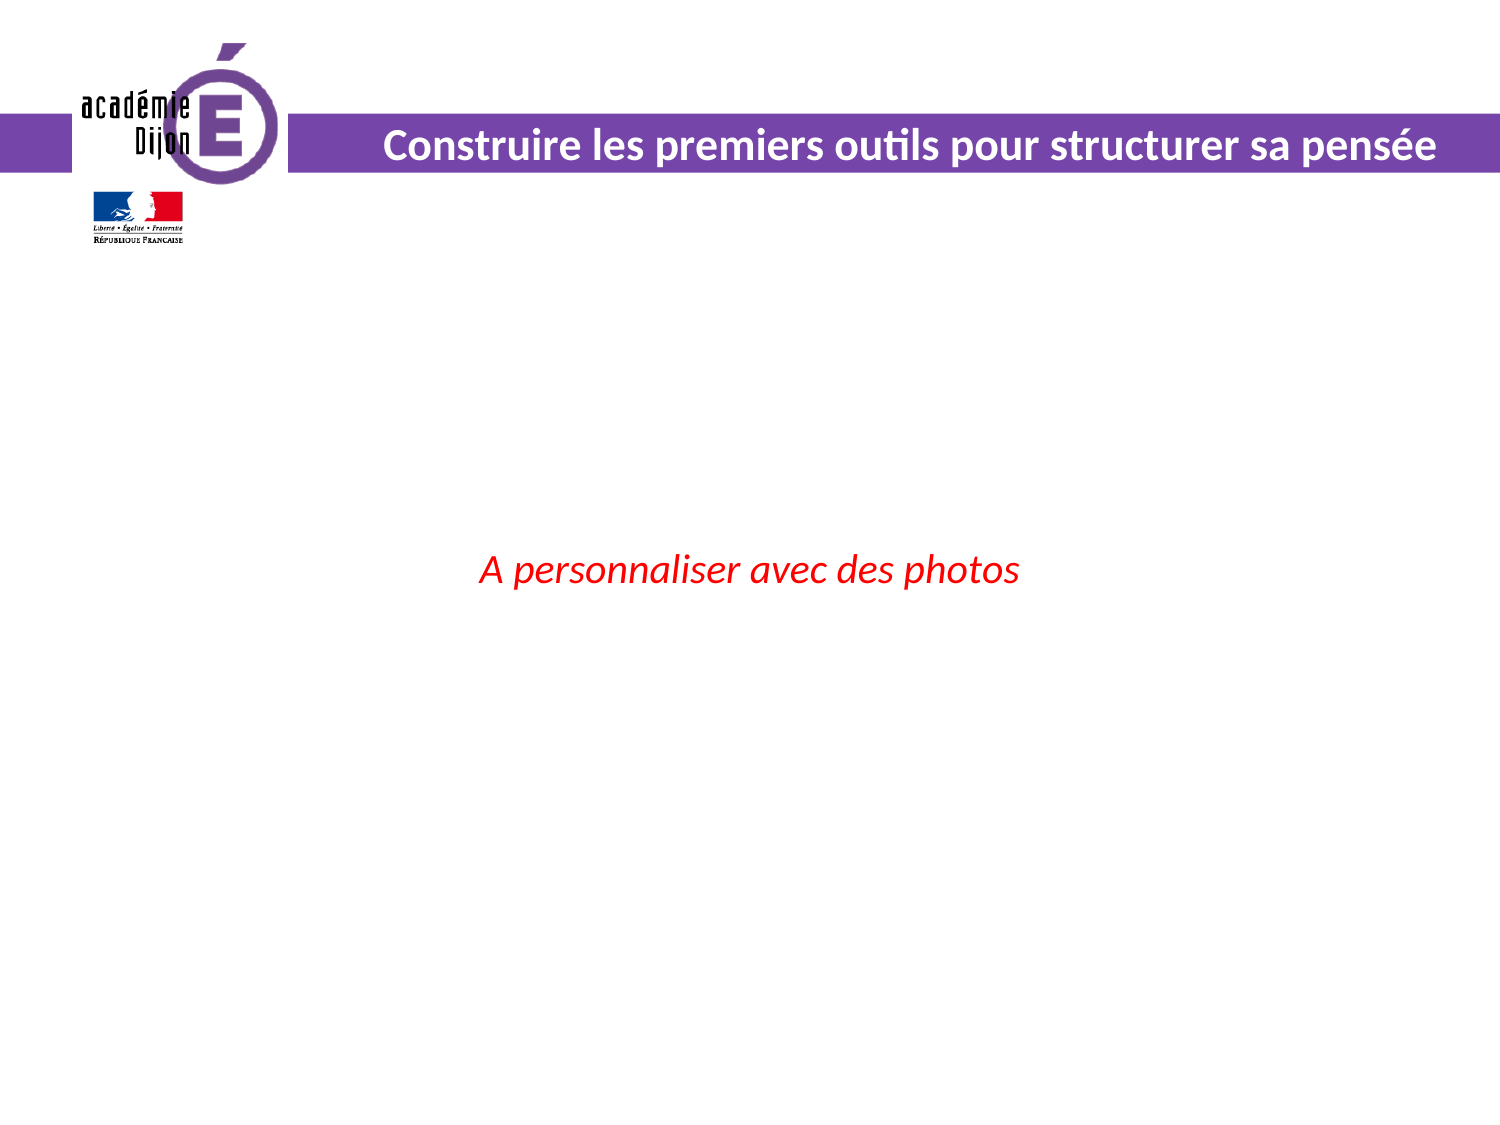

#
Construire les premiers outils pour structurer sa pensée
A personnaliser avec des photos